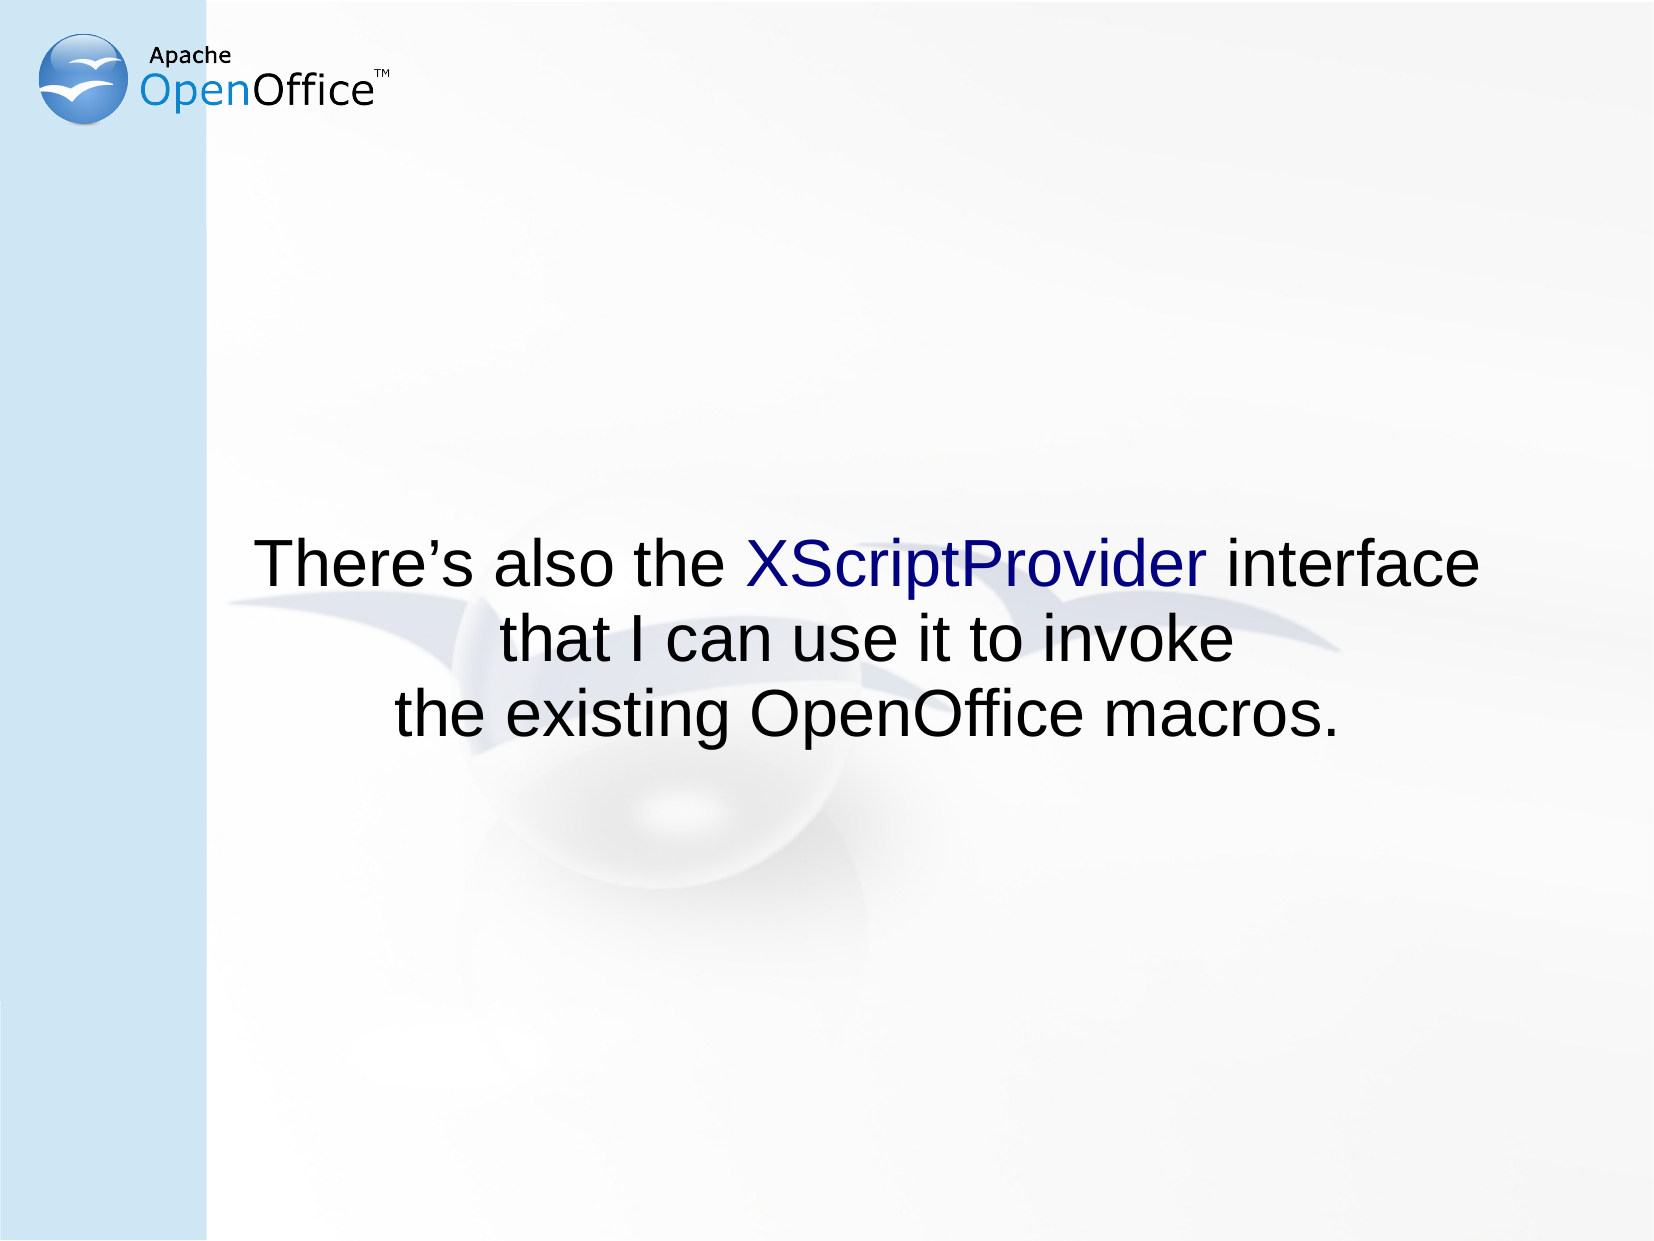

# There’s also the XScriptProvider interface
that I can use it to invoke
the existing OpenOffice macros.